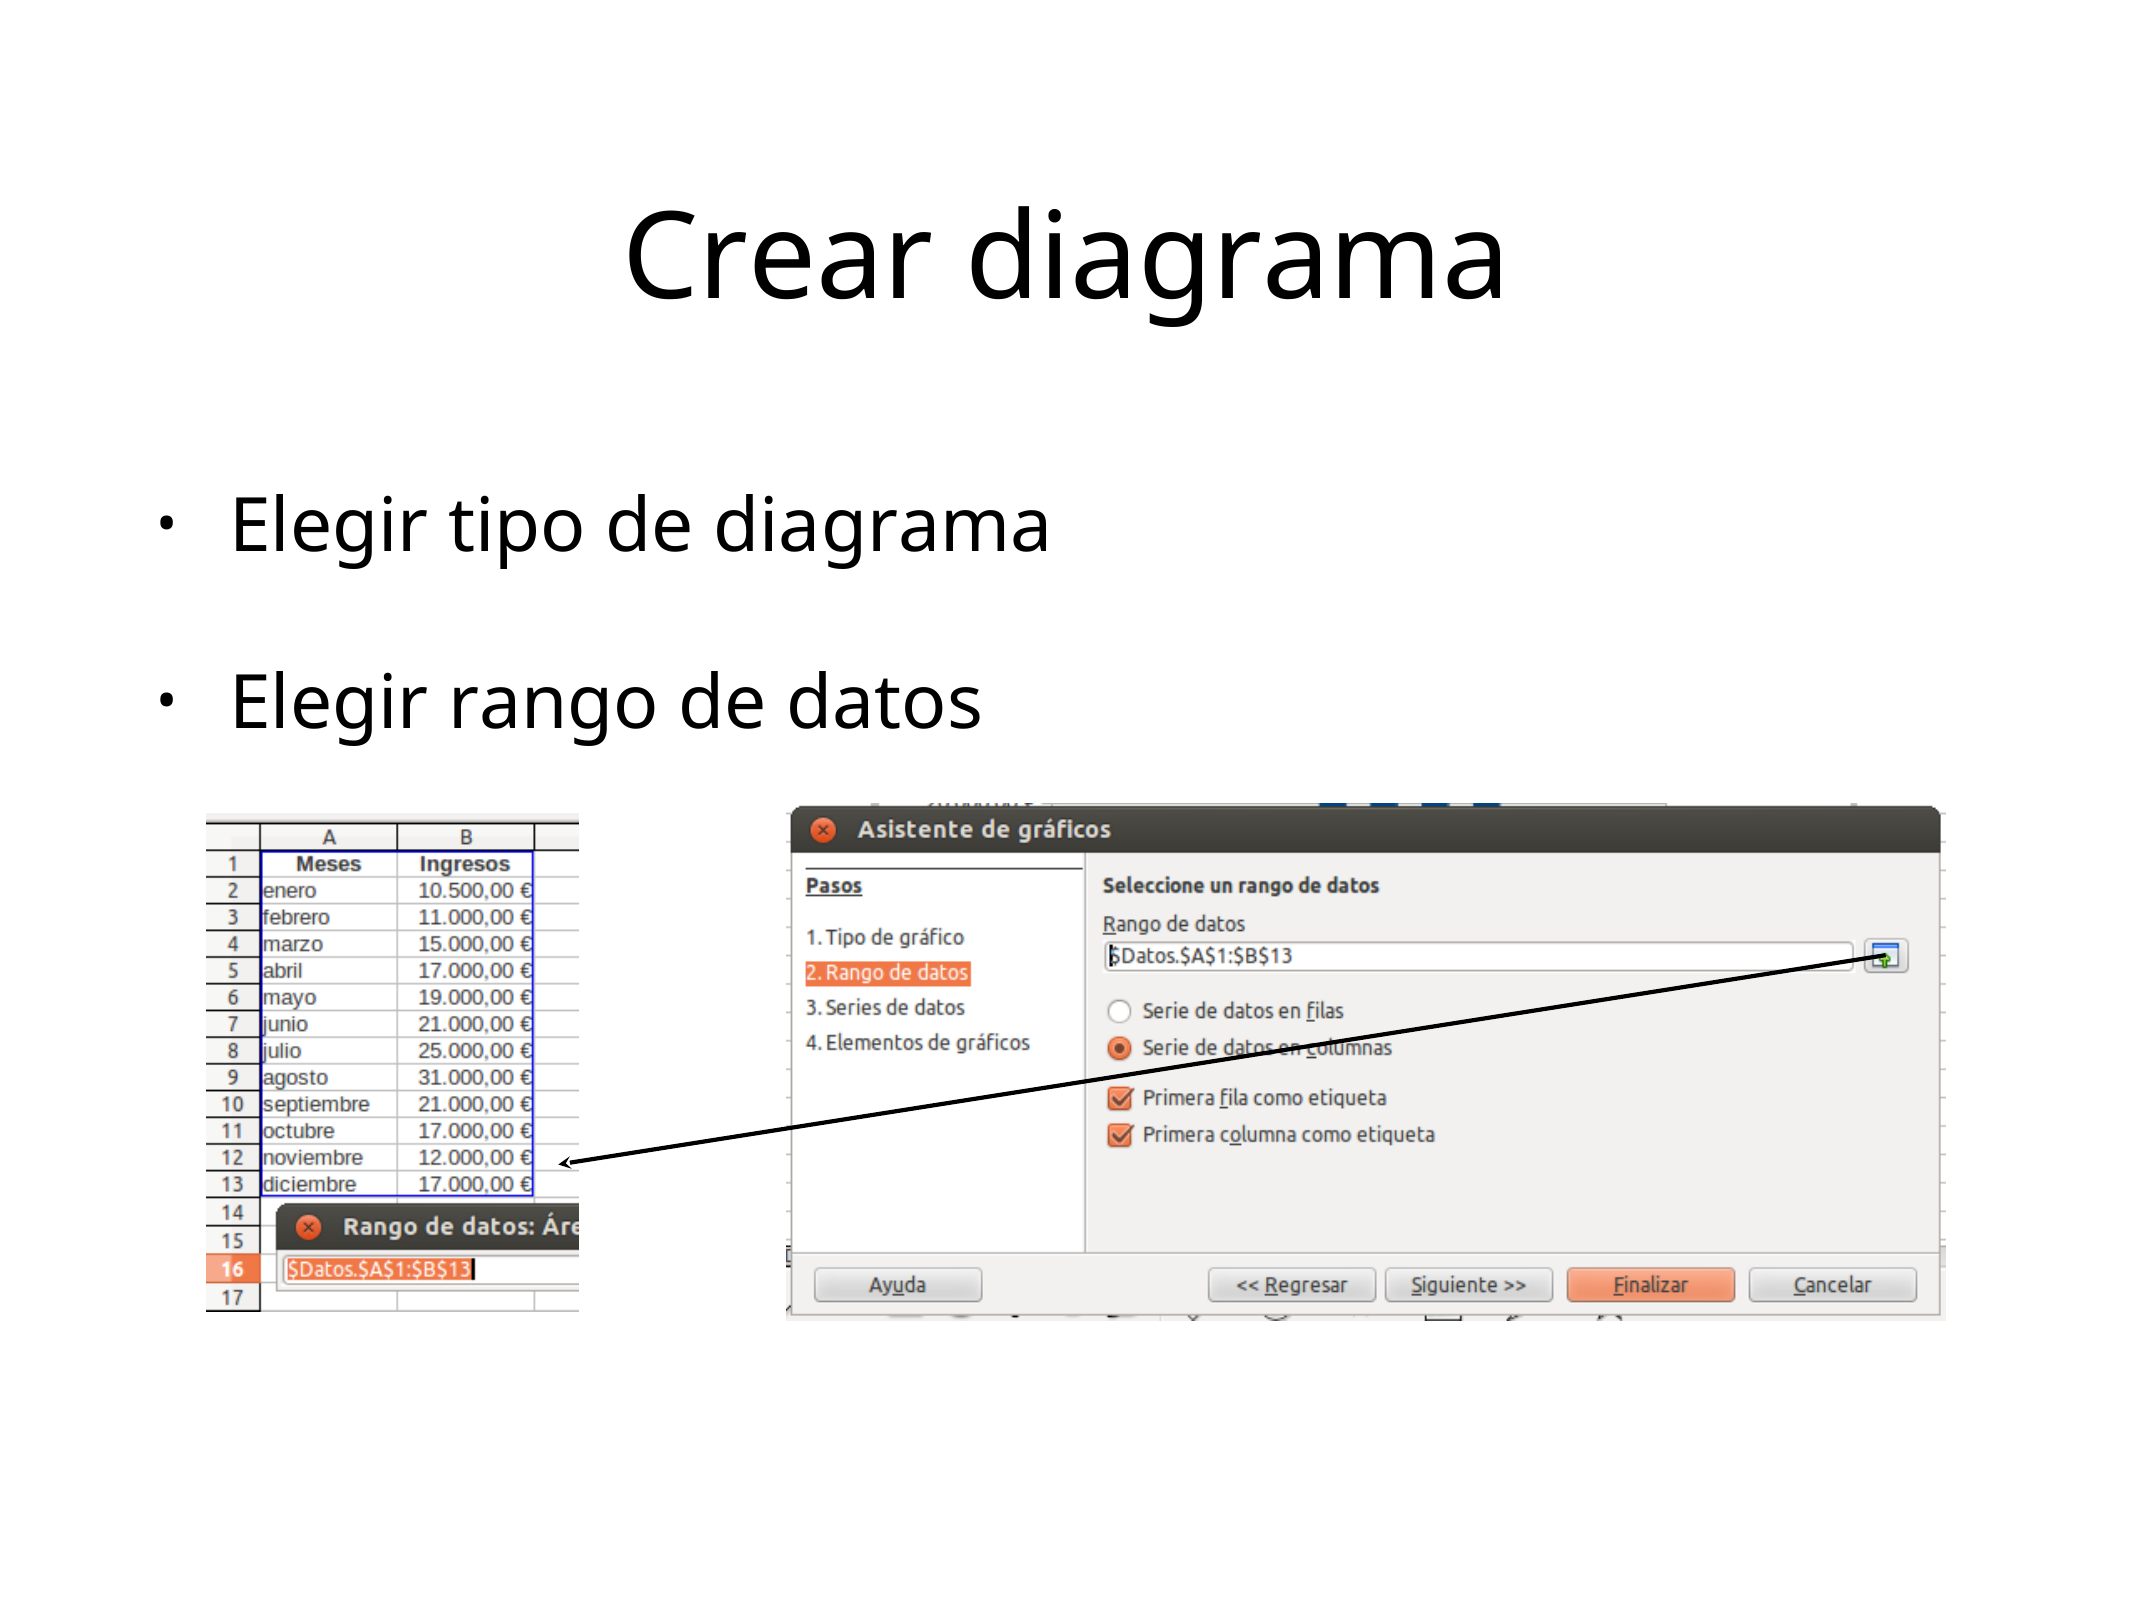

# Crear diagrama
Elegir tipo de diagrama
Elegir rango de datos